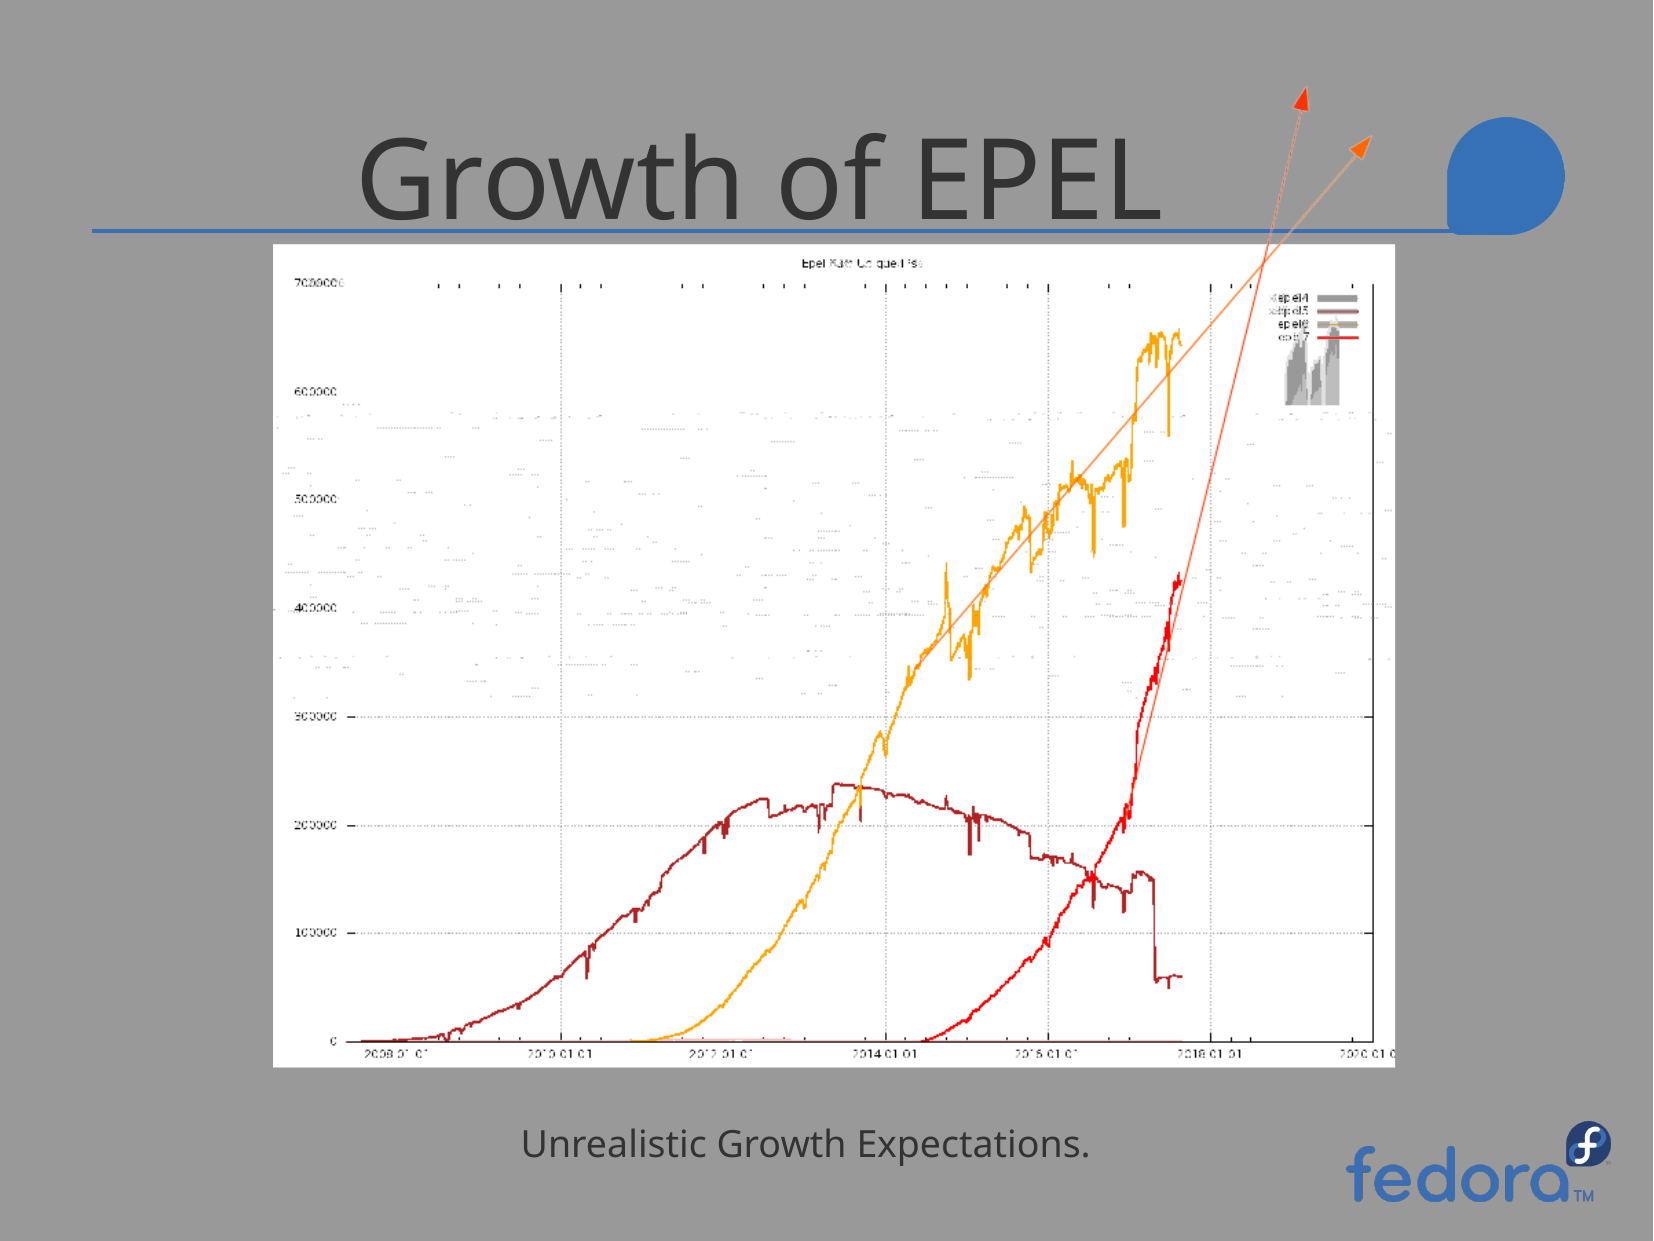

# Growth of EPEL
Unrealistic Growth Expectations.